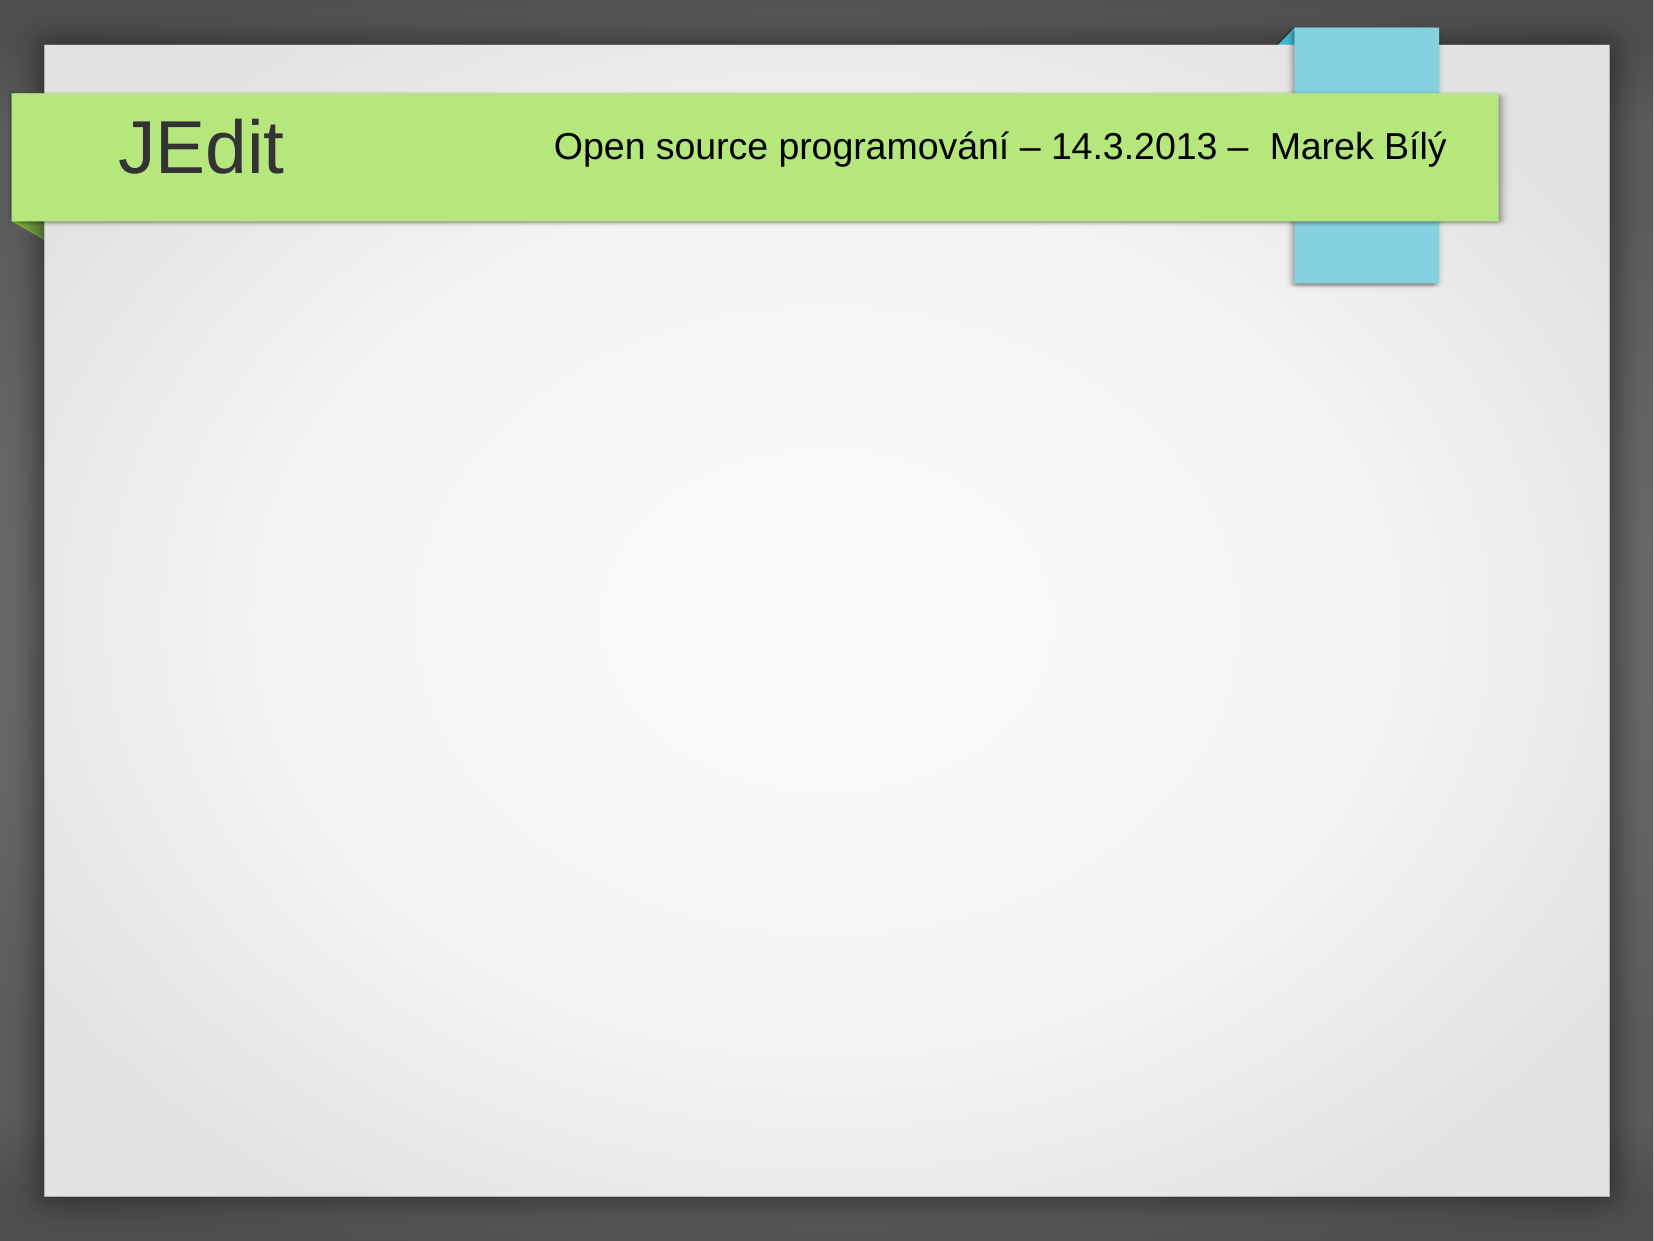

# JEdit
Open source programování – 14.3.2013 – Marek Bílý